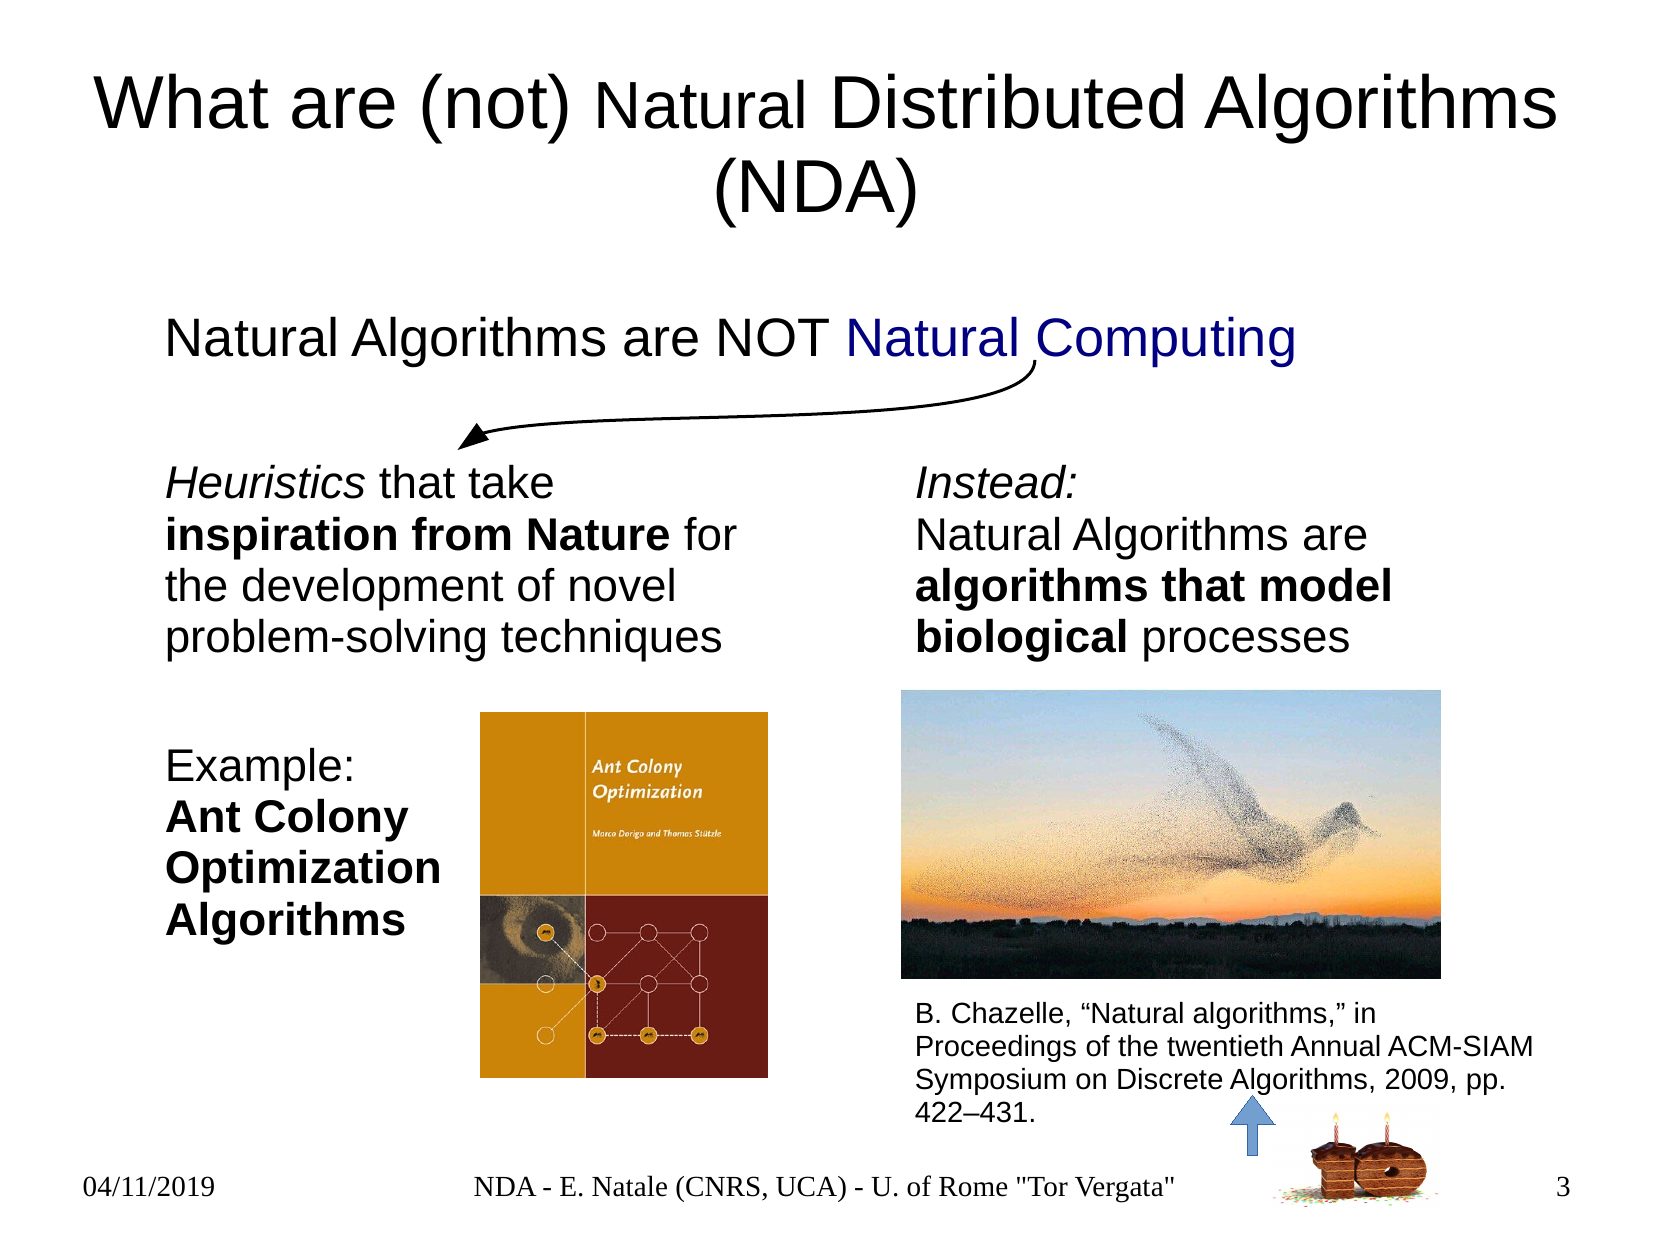

# What are (not) Natural Distributed Algorithms (NDA)
Natural Algorithms are NOT Natural Computing
Heuristics that take inspiration from Nature for the development of novel problem-solving techniques
Instead:
Natural Algorithms are
algorithms that model biological processes
Example:
Ant Colony Optimization Algorithms
B. Chazelle, “Natural algorithms,” in Proceedings of the twentieth Annual ACM-SIAM Symposium on Discrete Algorithms, 2009, pp. 422–431.
04/11/2019
NDA - E. Natale (CNRS, UCA) - U. of Rome "Tor Vergata"
3